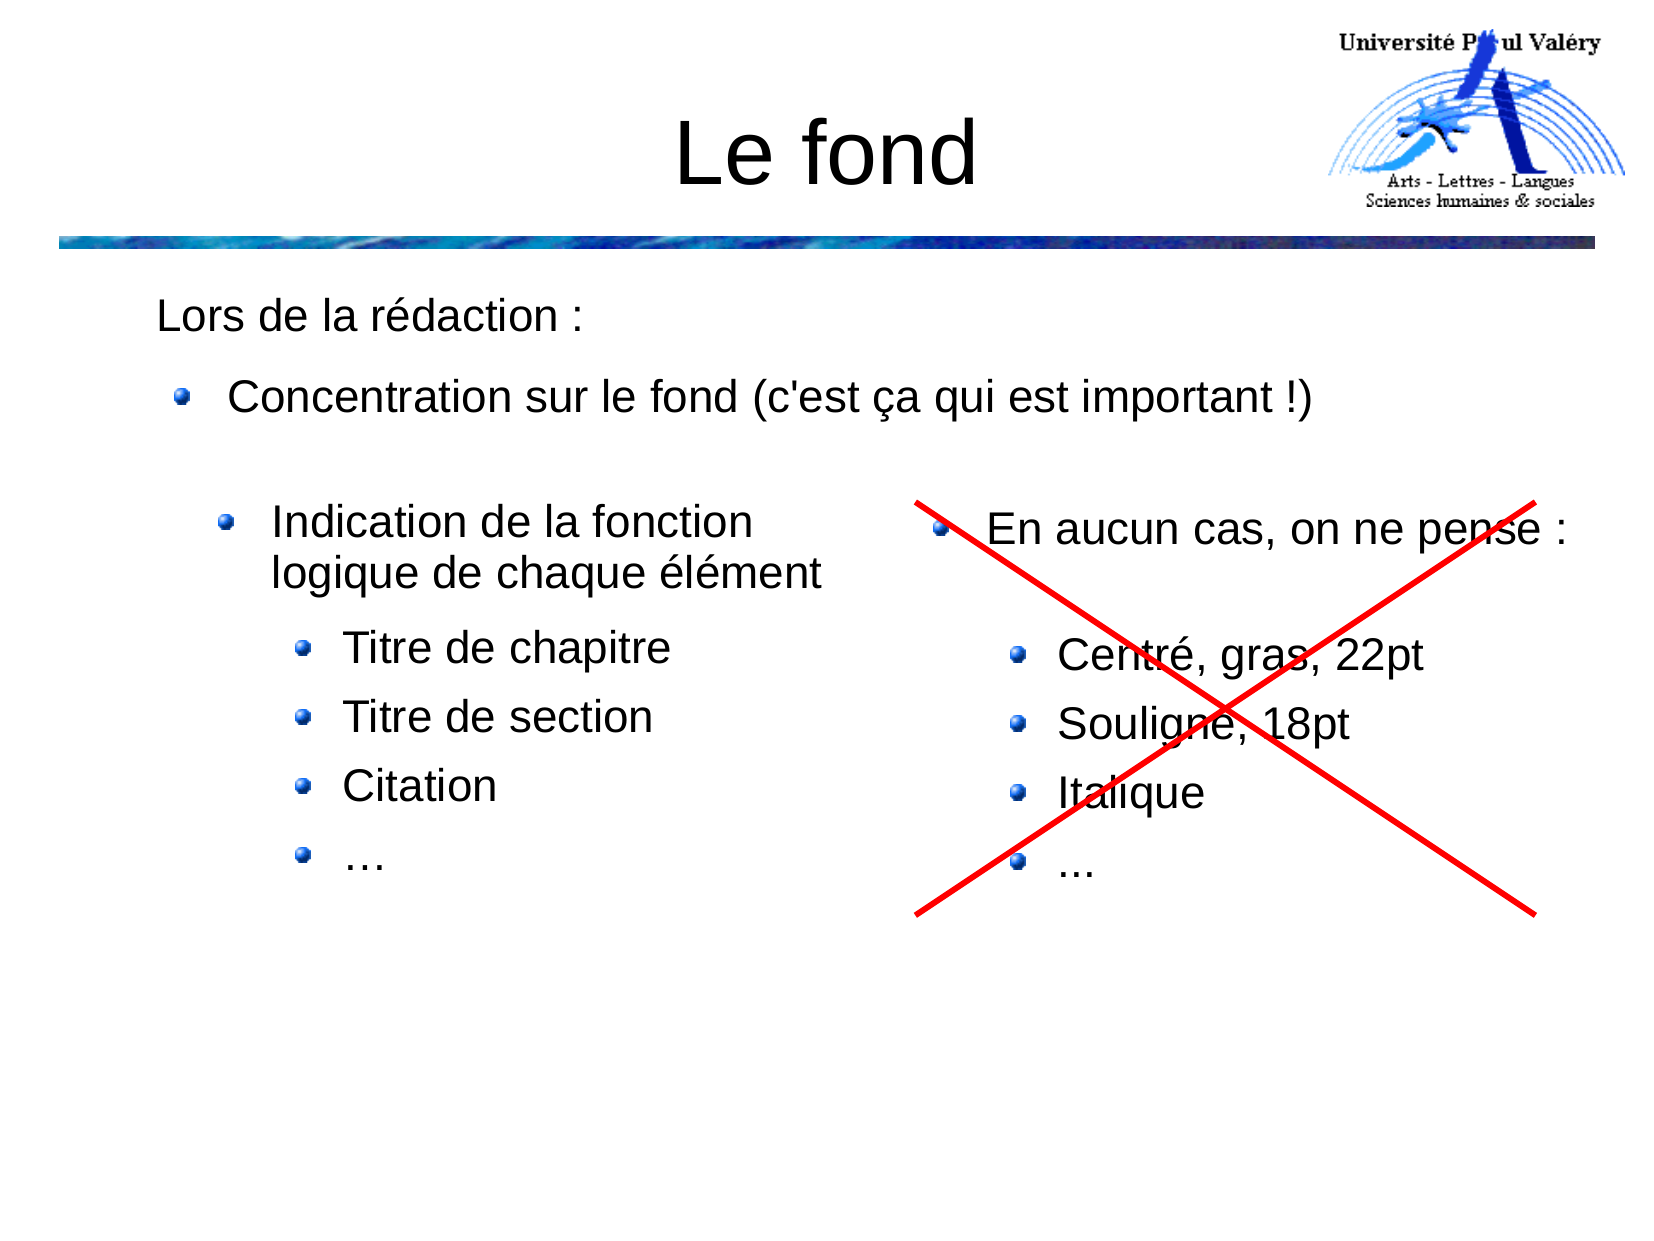

# Le fond
Lors de la rédaction :
Concentration sur le fond (c'est ça qui est important !)
Indication de la fonction logique de chaque élément
Titre de chapitre
Titre de section
Citation
…
En aucun cas, on ne pense :
Centré, gras, 22pt
Souligné, 18pt
Italique
...